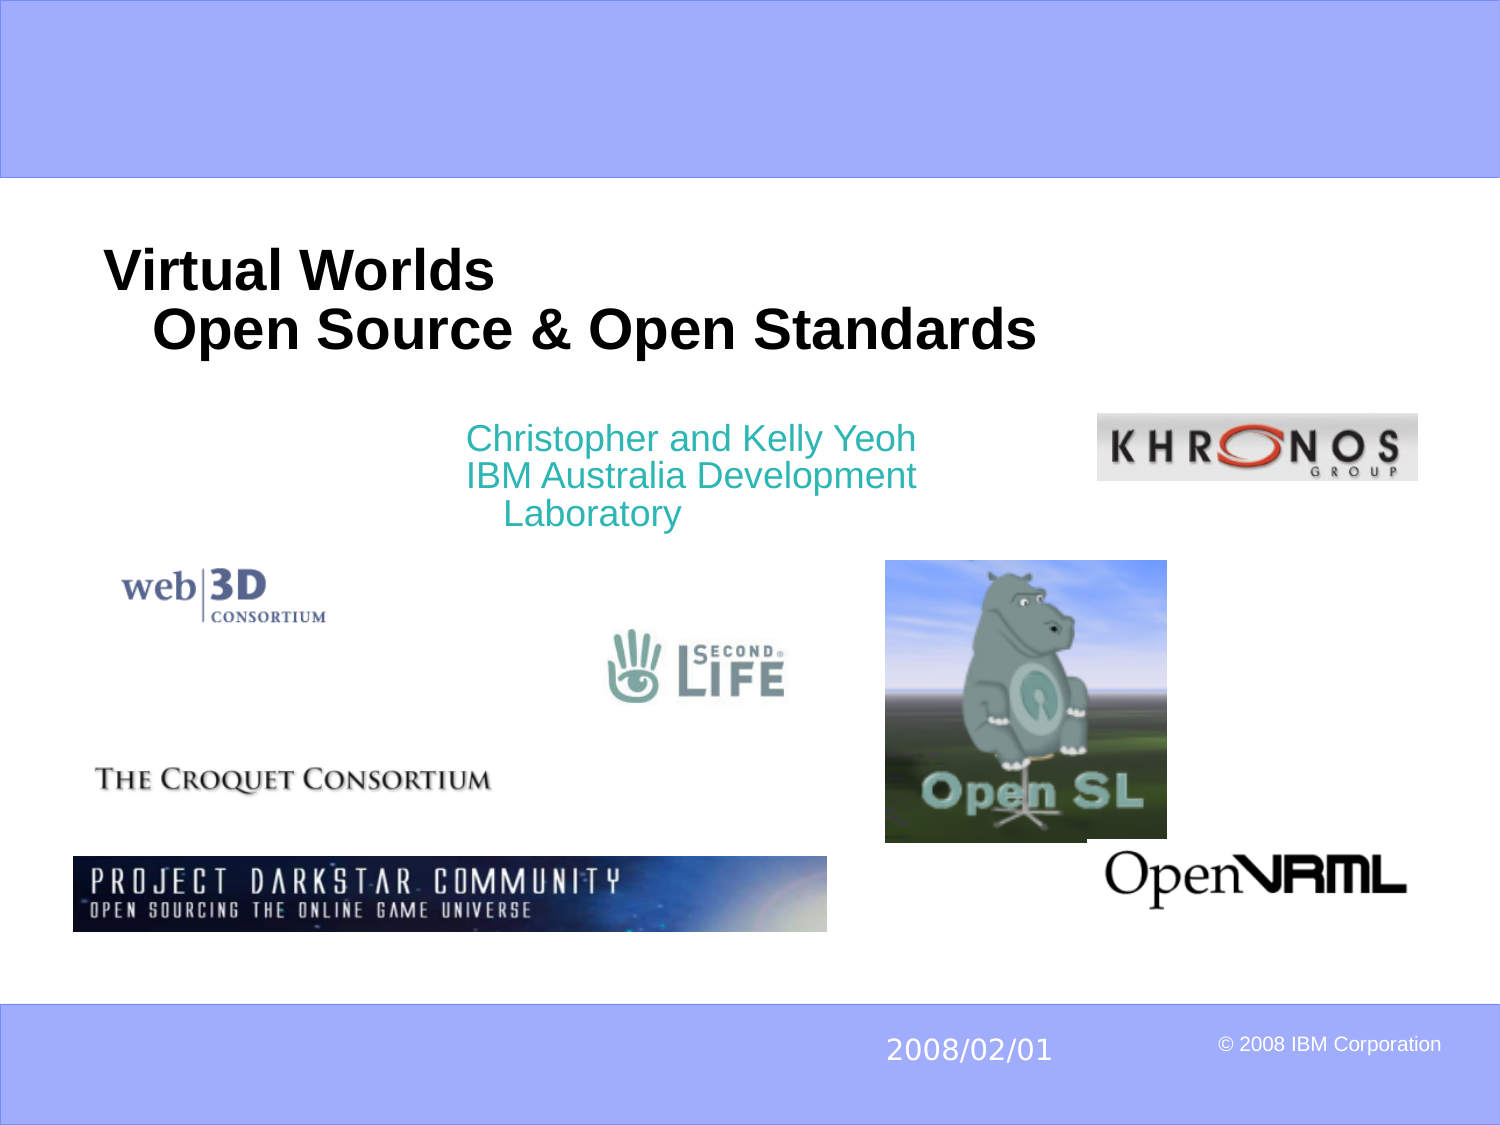

# Virtual Worlds Open Source & Open Standards
Christopher and Kelly Yeoh
IBM Australia Development Laboratory